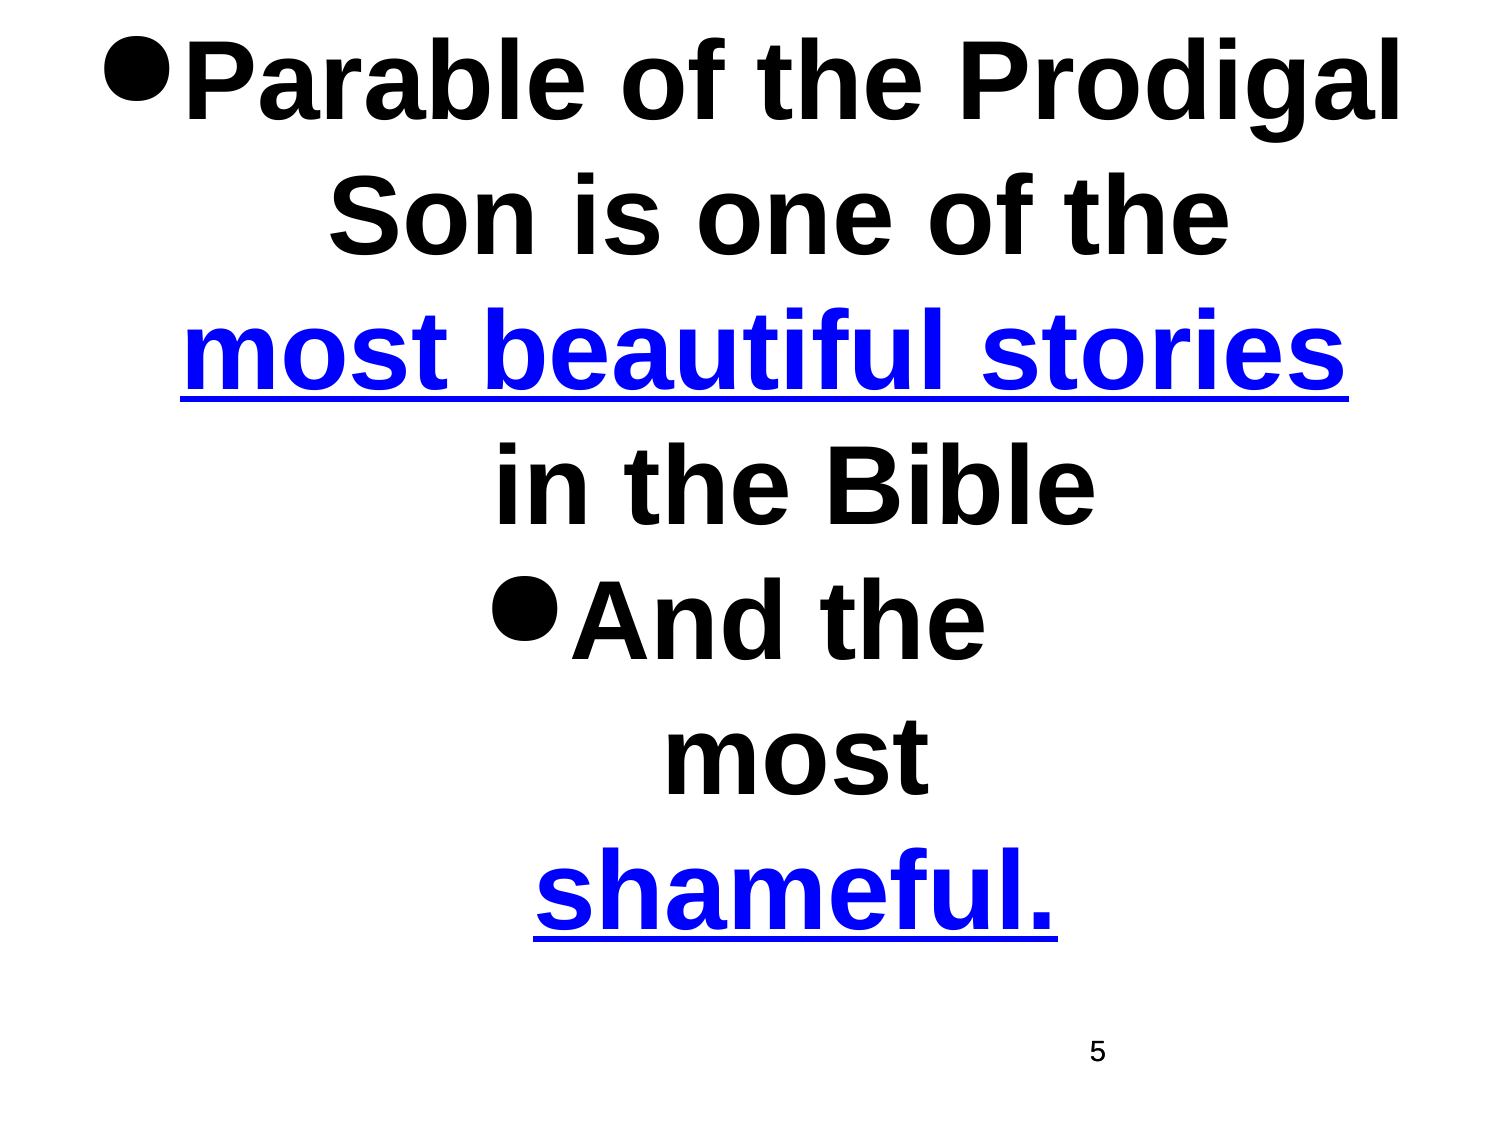

Parable of the Prodigal Son is one of the
most beautiful stories
in the Bible
And the
most
shameful.
5